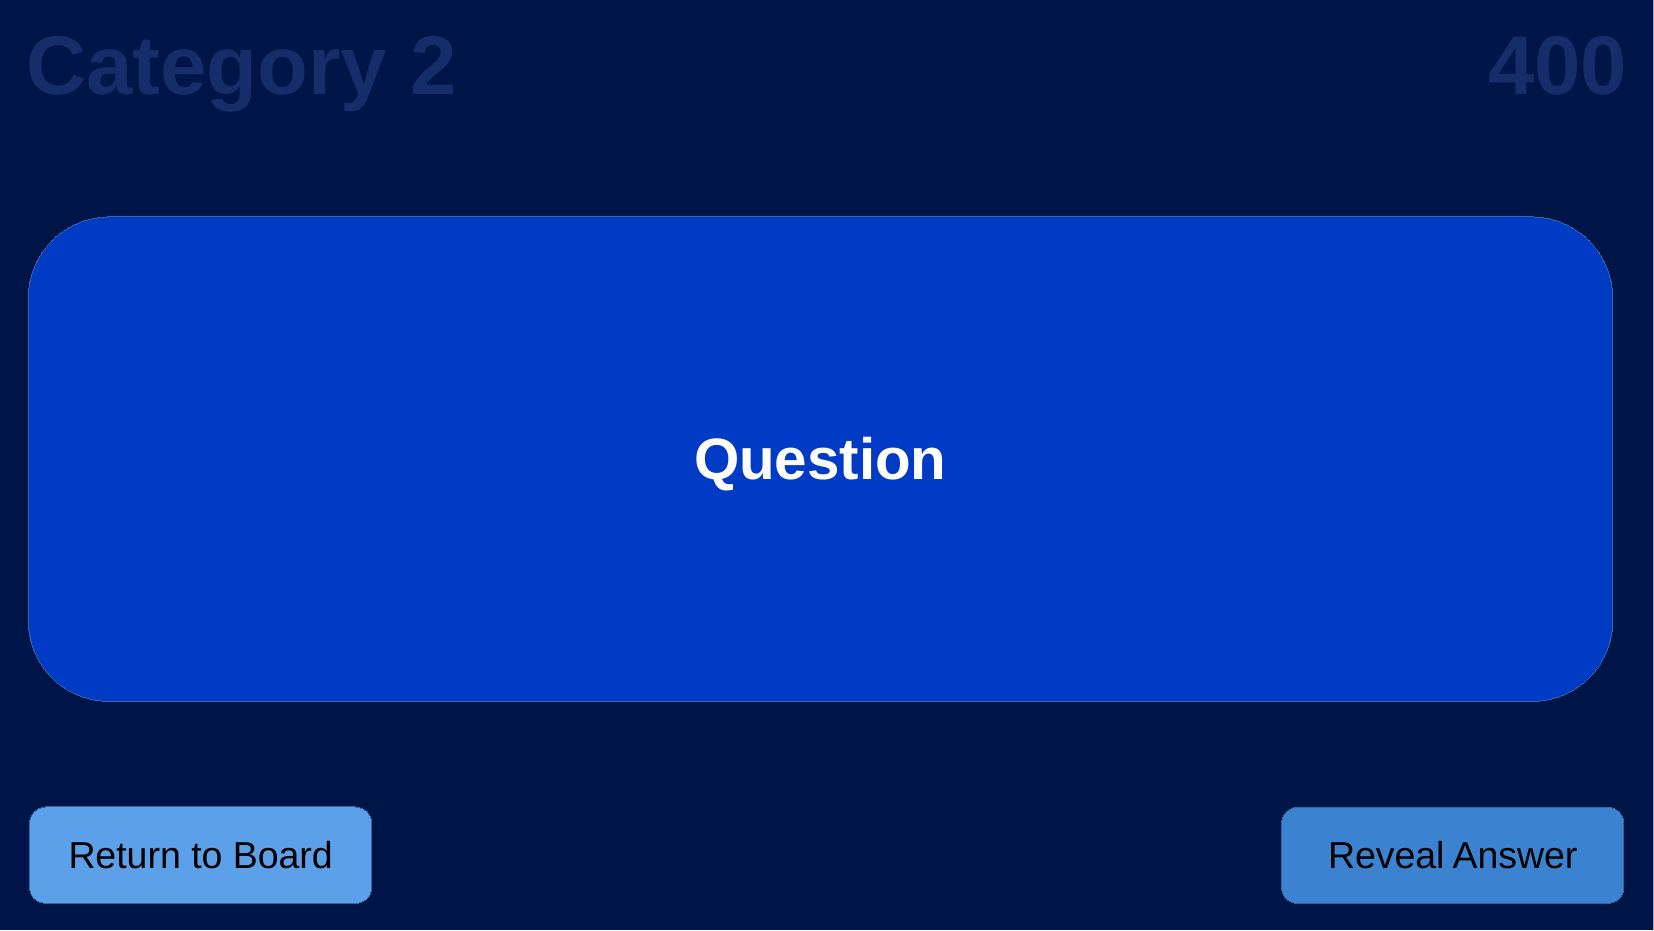

Category 2
400
Question
Return to Board
Reveal Answer